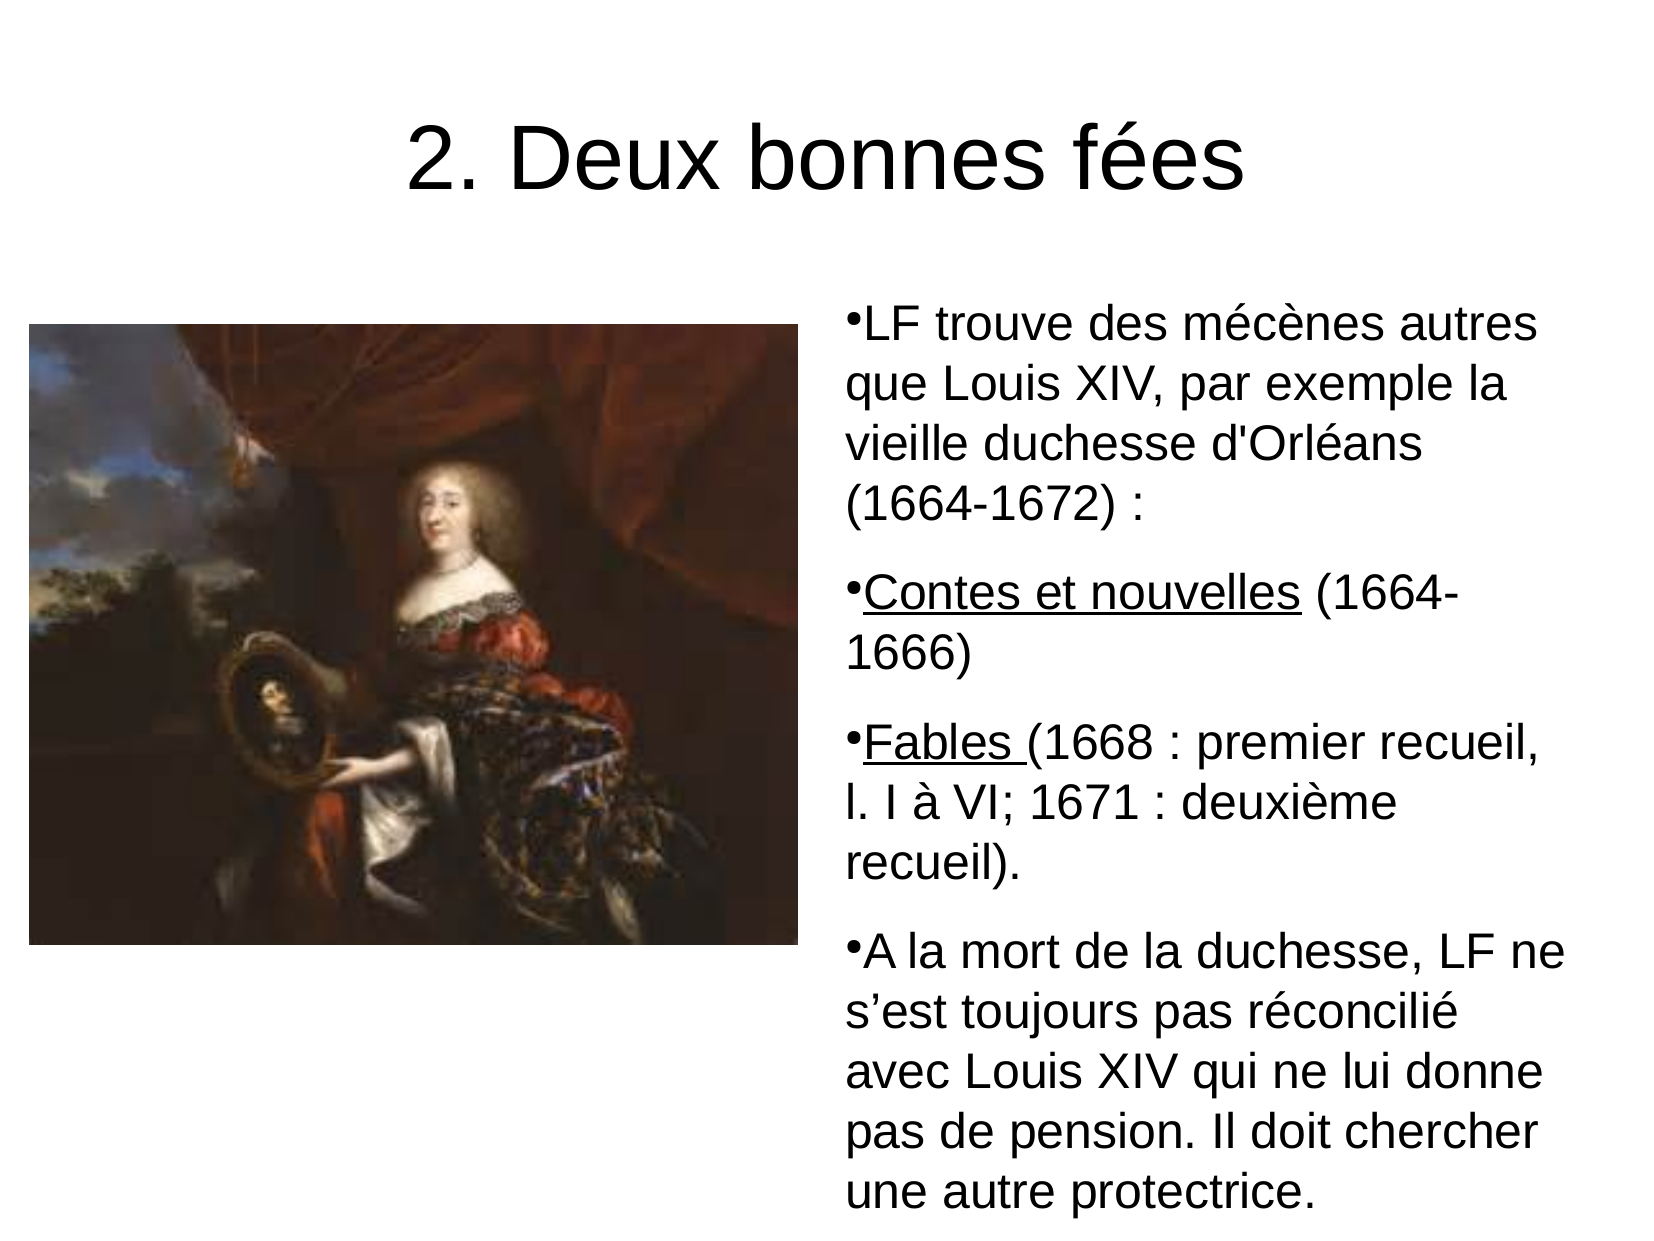

# 2. Deux bonnes fées
LF trouve des mécènes autres que Louis XIV, par exemple la vieille duchesse d'Orléans (1664-1672) :
Contes et nouvelles (1664-1666)
Fables (1668 : premier recueil, l. I à VI; 1671 : deuxième recueil).
A la mort de la duchesse, LF ne s’est toujours pas réconcilié avec Louis XIV qui ne lui donne pas de pension. Il doit chercher une autre protectrice.